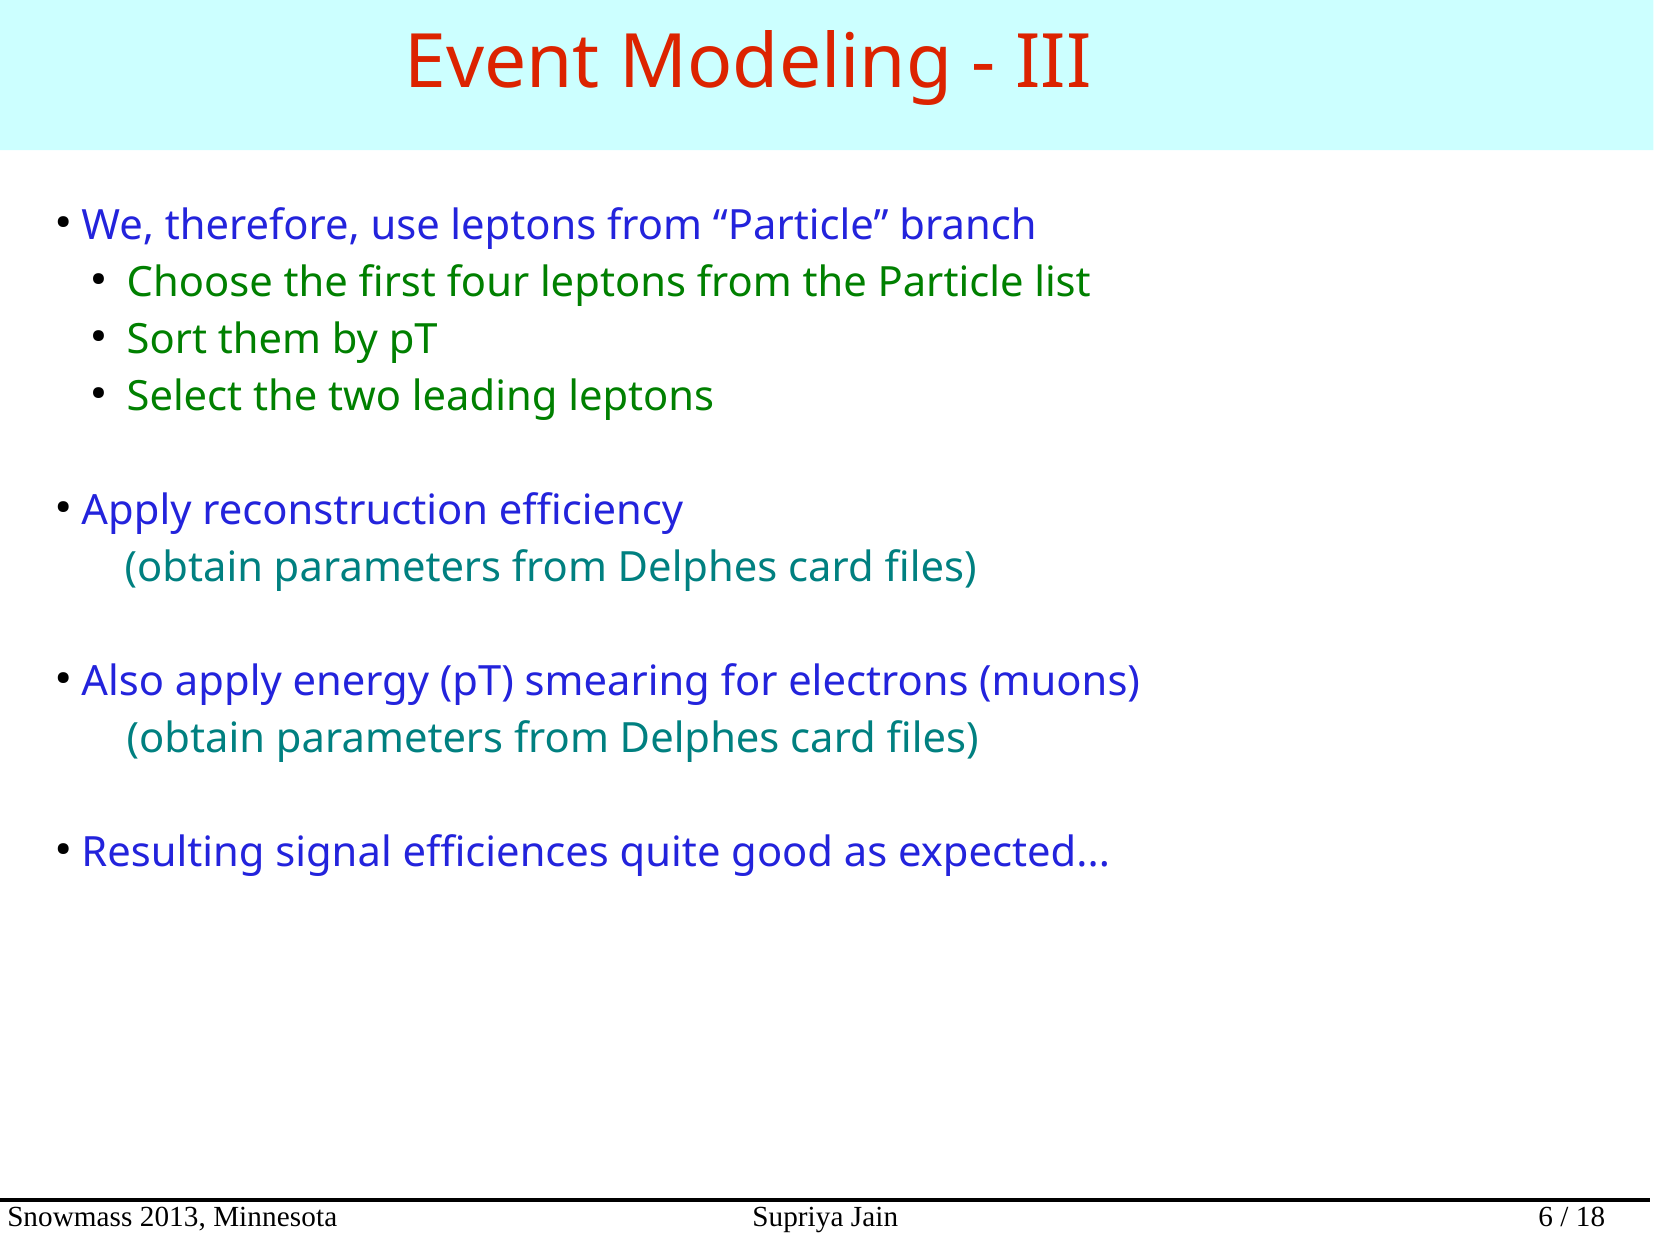

Event Modeling - III
 We, therefore, use leptons from “Particle” branch
Choose the first four leptons from the Particle list
Sort them by pT
Select the two leading leptons
 Apply reconstruction efficiency
 (obtain parameters from Delphes card files)
 Also apply energy (pT) smearing for electrons (muons)
(obtain parameters from Delphes card files)
 Resulting signal efficiences quite good as expected...
6